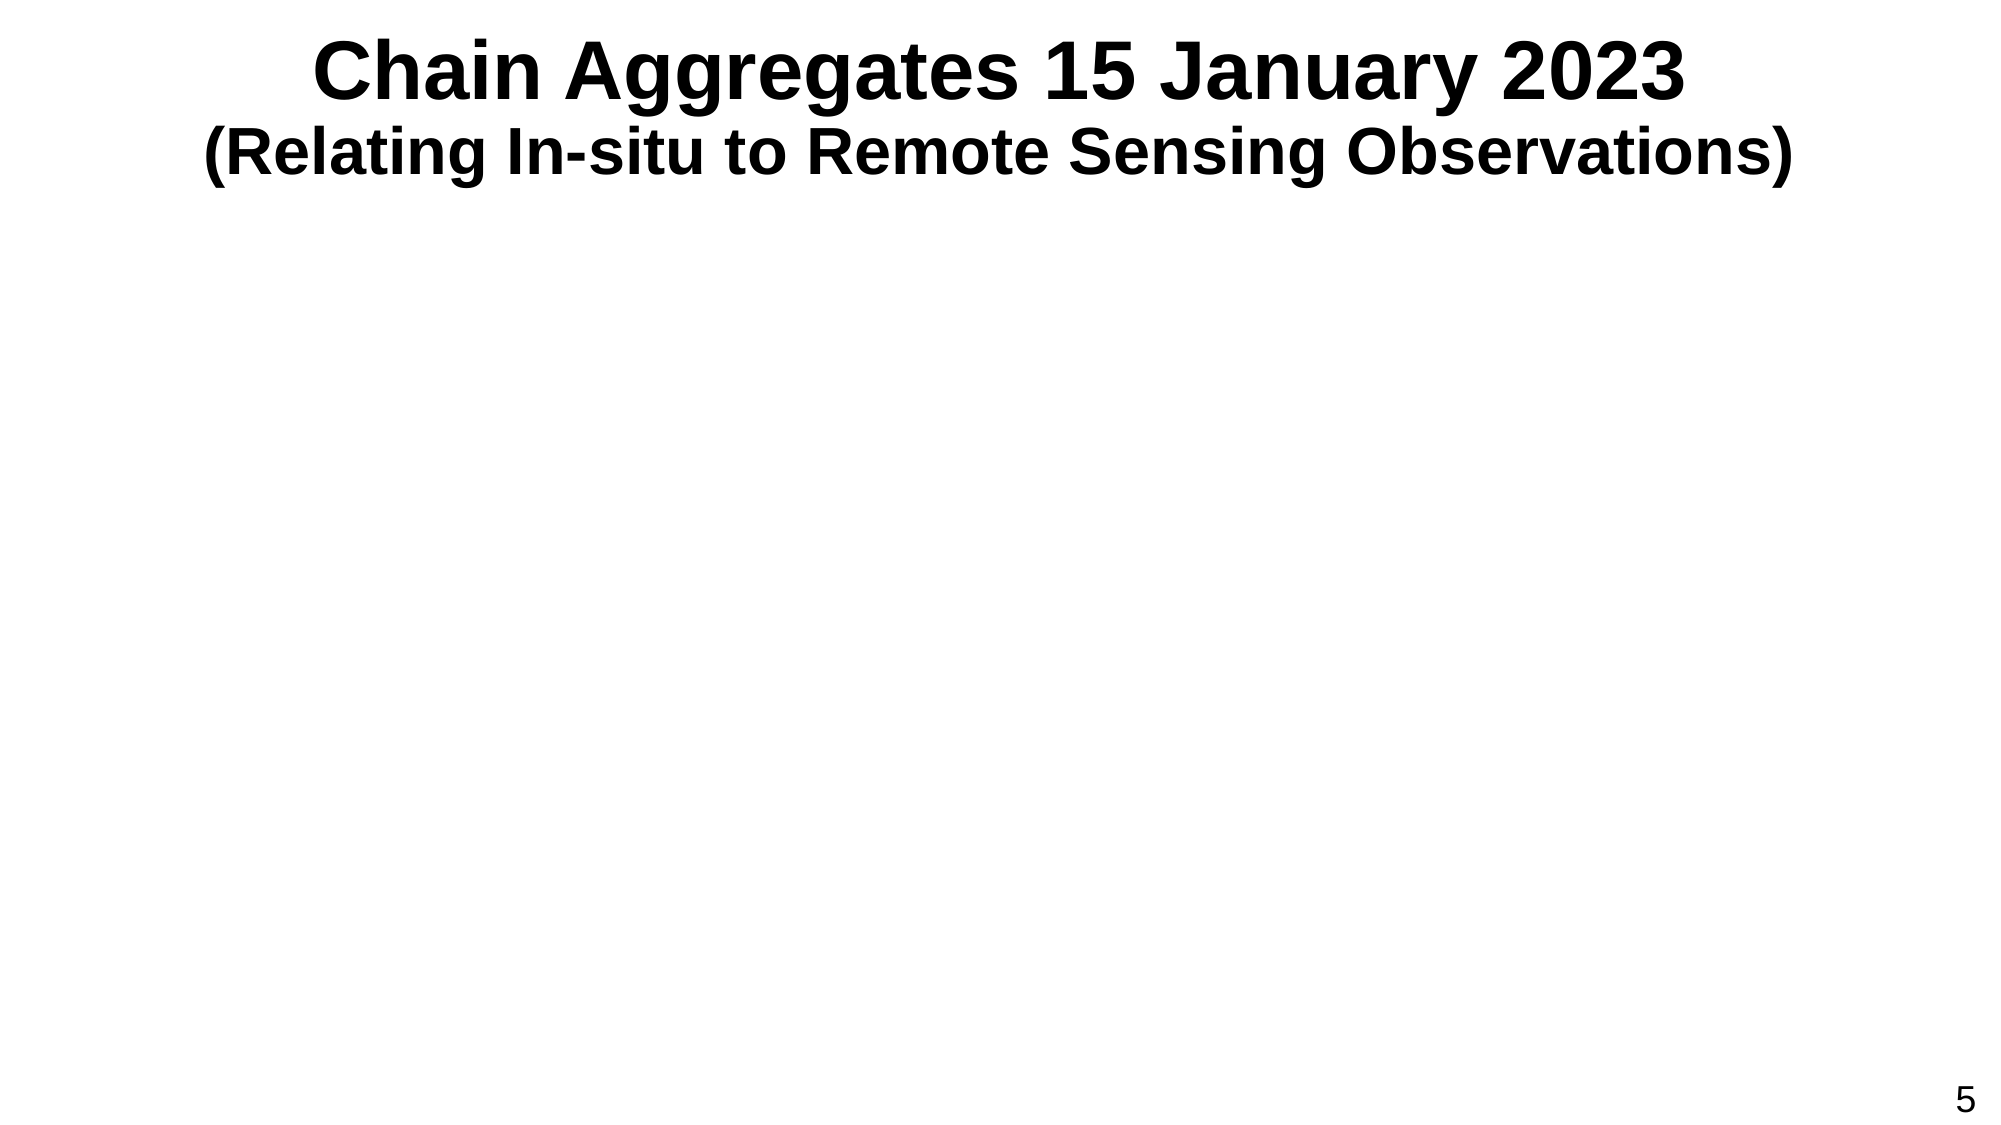

Chain Aggregates 15 January 2023
(Relating In-situ to Remote Sensing Observations)